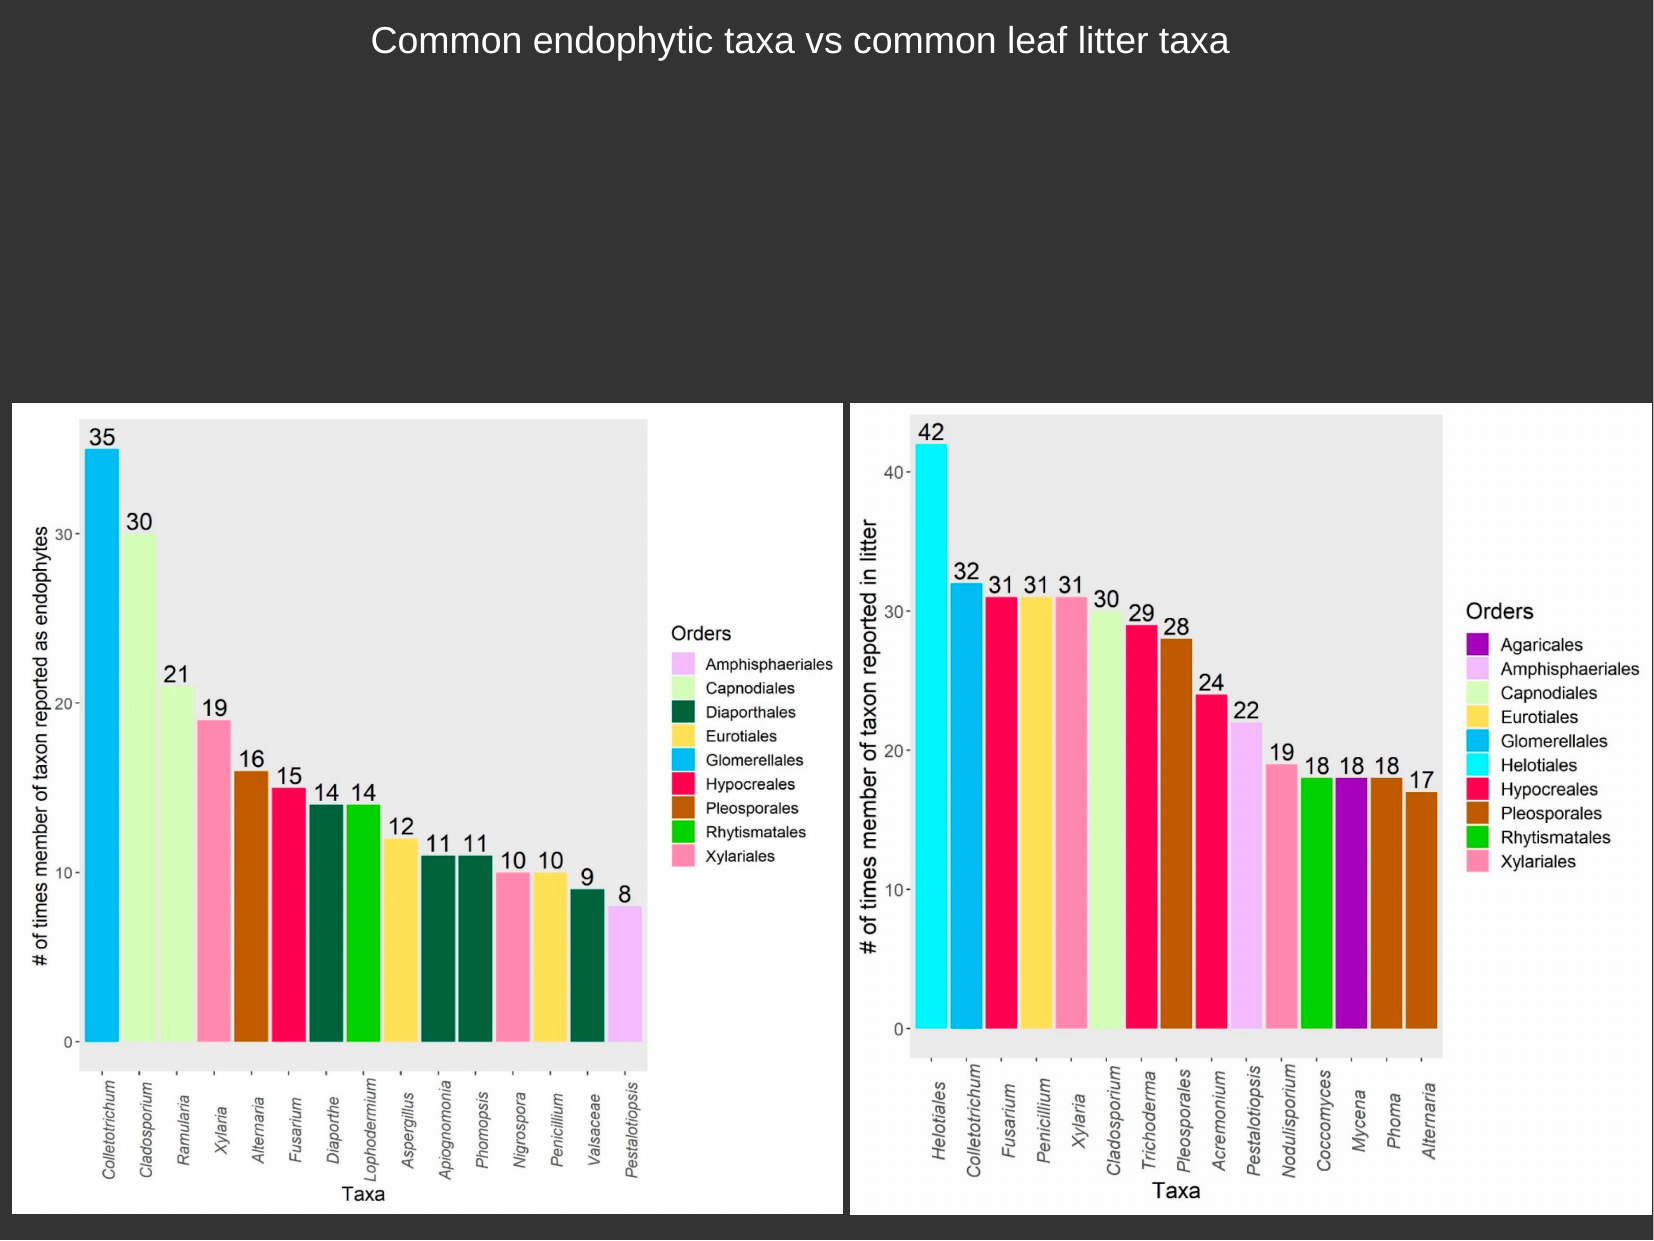

Common endophytic taxa vs common leaf litter taxa